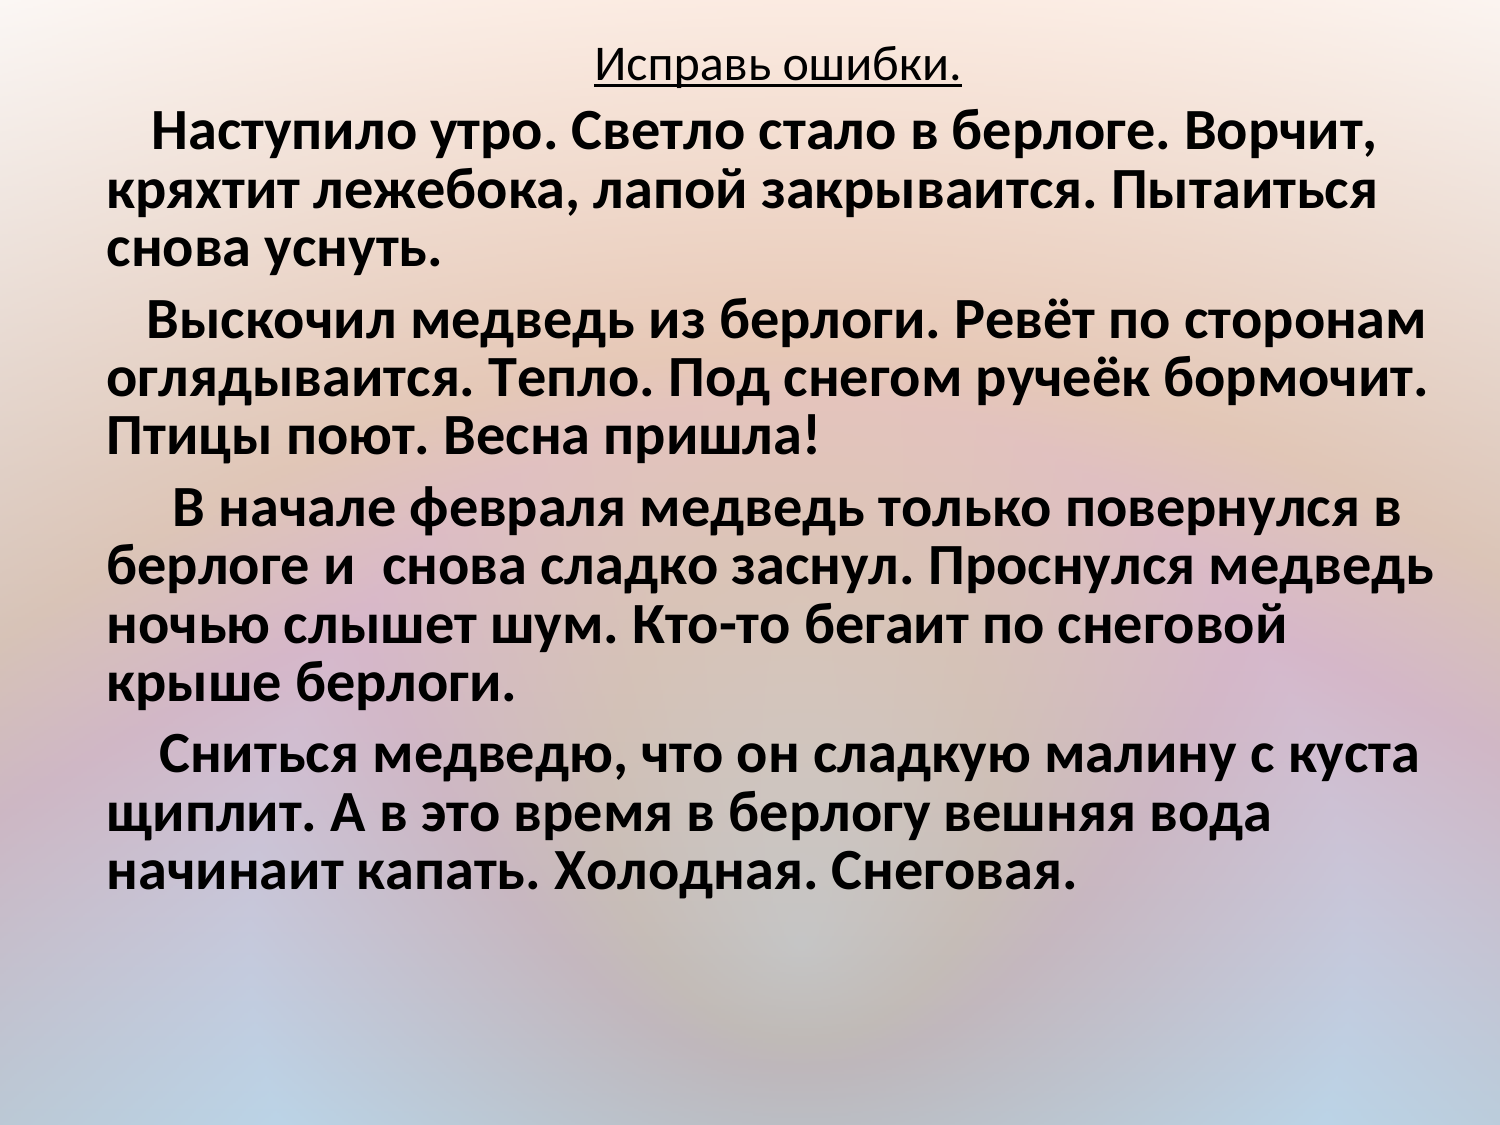

# Исправь ошибки.
 Наступило утро. Светло стало в берлоге. Ворчит, кряхтит лежебока, лапой закрываится. Пытаиться снова уснуть.
 Выскочил медведь из берлоги. Ревёт по сторонам оглядываится. Тепло. Под снегом ручеёк бормочит. Птицы поют. Весна пришла!
 В начале февраля медведь только повернулся в берлоге и снова сладко заснул. Проснулся медведь ночью слышет шум. Кто-то бегаит по снеговой крыше берлоги.
 Сниться медведю, что он сладкую малину с куста щиплит. А в это время в берлогу вешняя вода начинаит капать. Холодная. Снеговая.